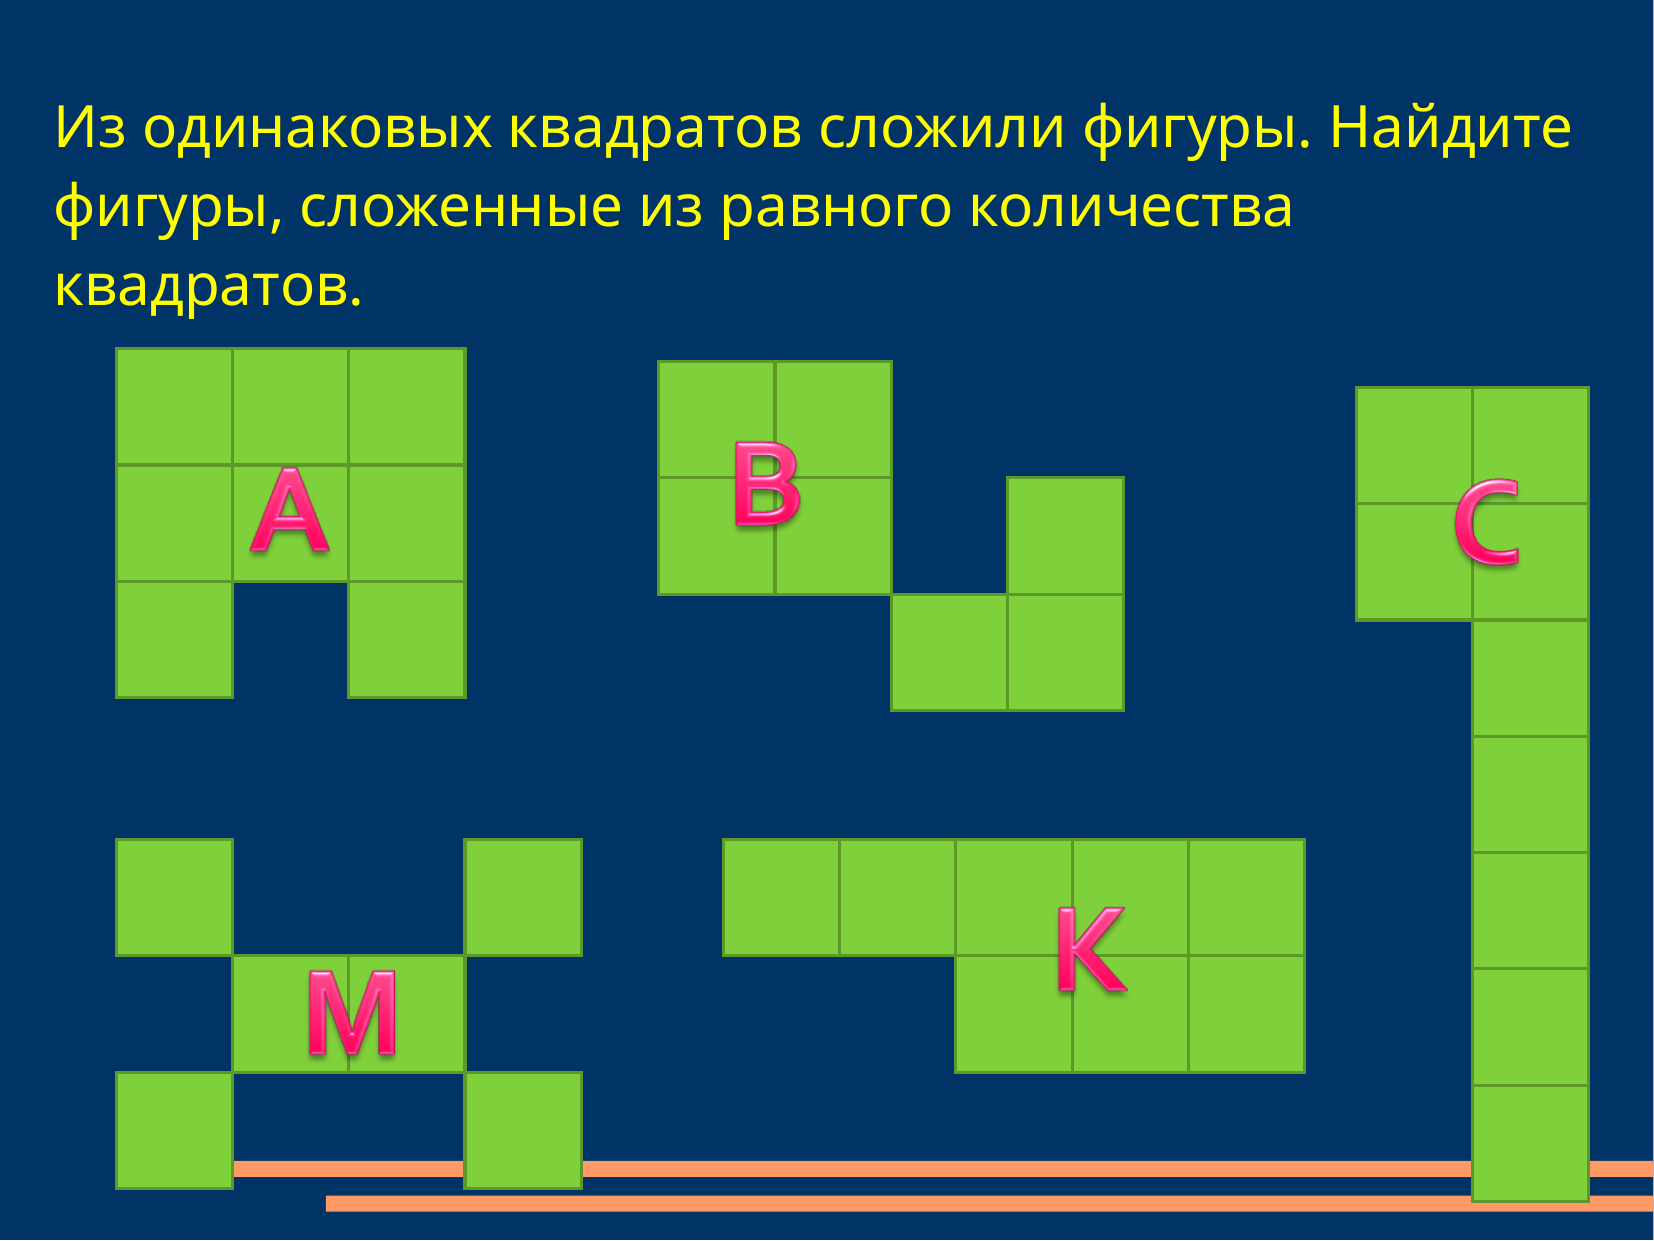

Из одинаковых квадратов сложили фигуры. Найдите фигуры, сложенные из равного количества квадратов.